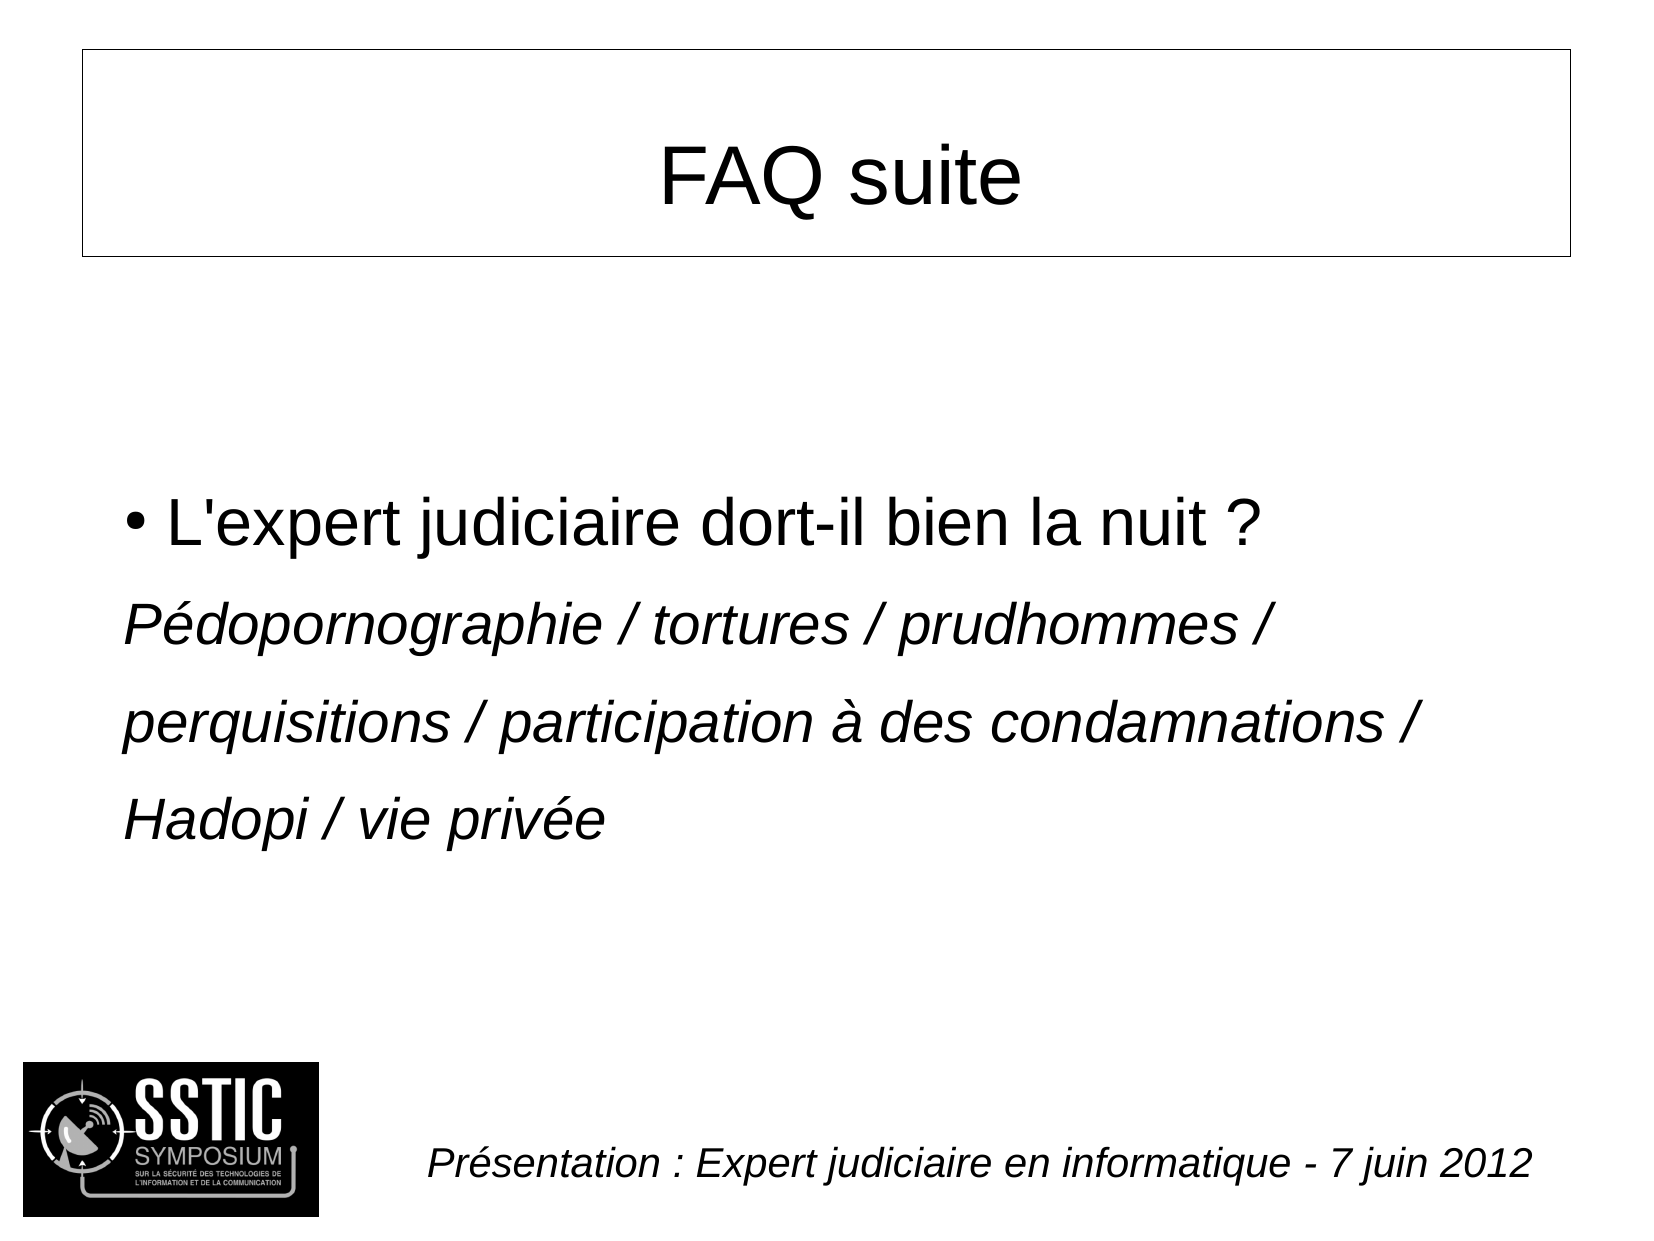

# FAQ suite
 L'expert judiciaire dort-il bien la nuit ?
Pédopornographie / tortures / prudhommes /
perquisitions / participation à des condamnations /
Hadopi / vie privée
Présentation : Expert judiciaire en informatique - 7 juin 2012